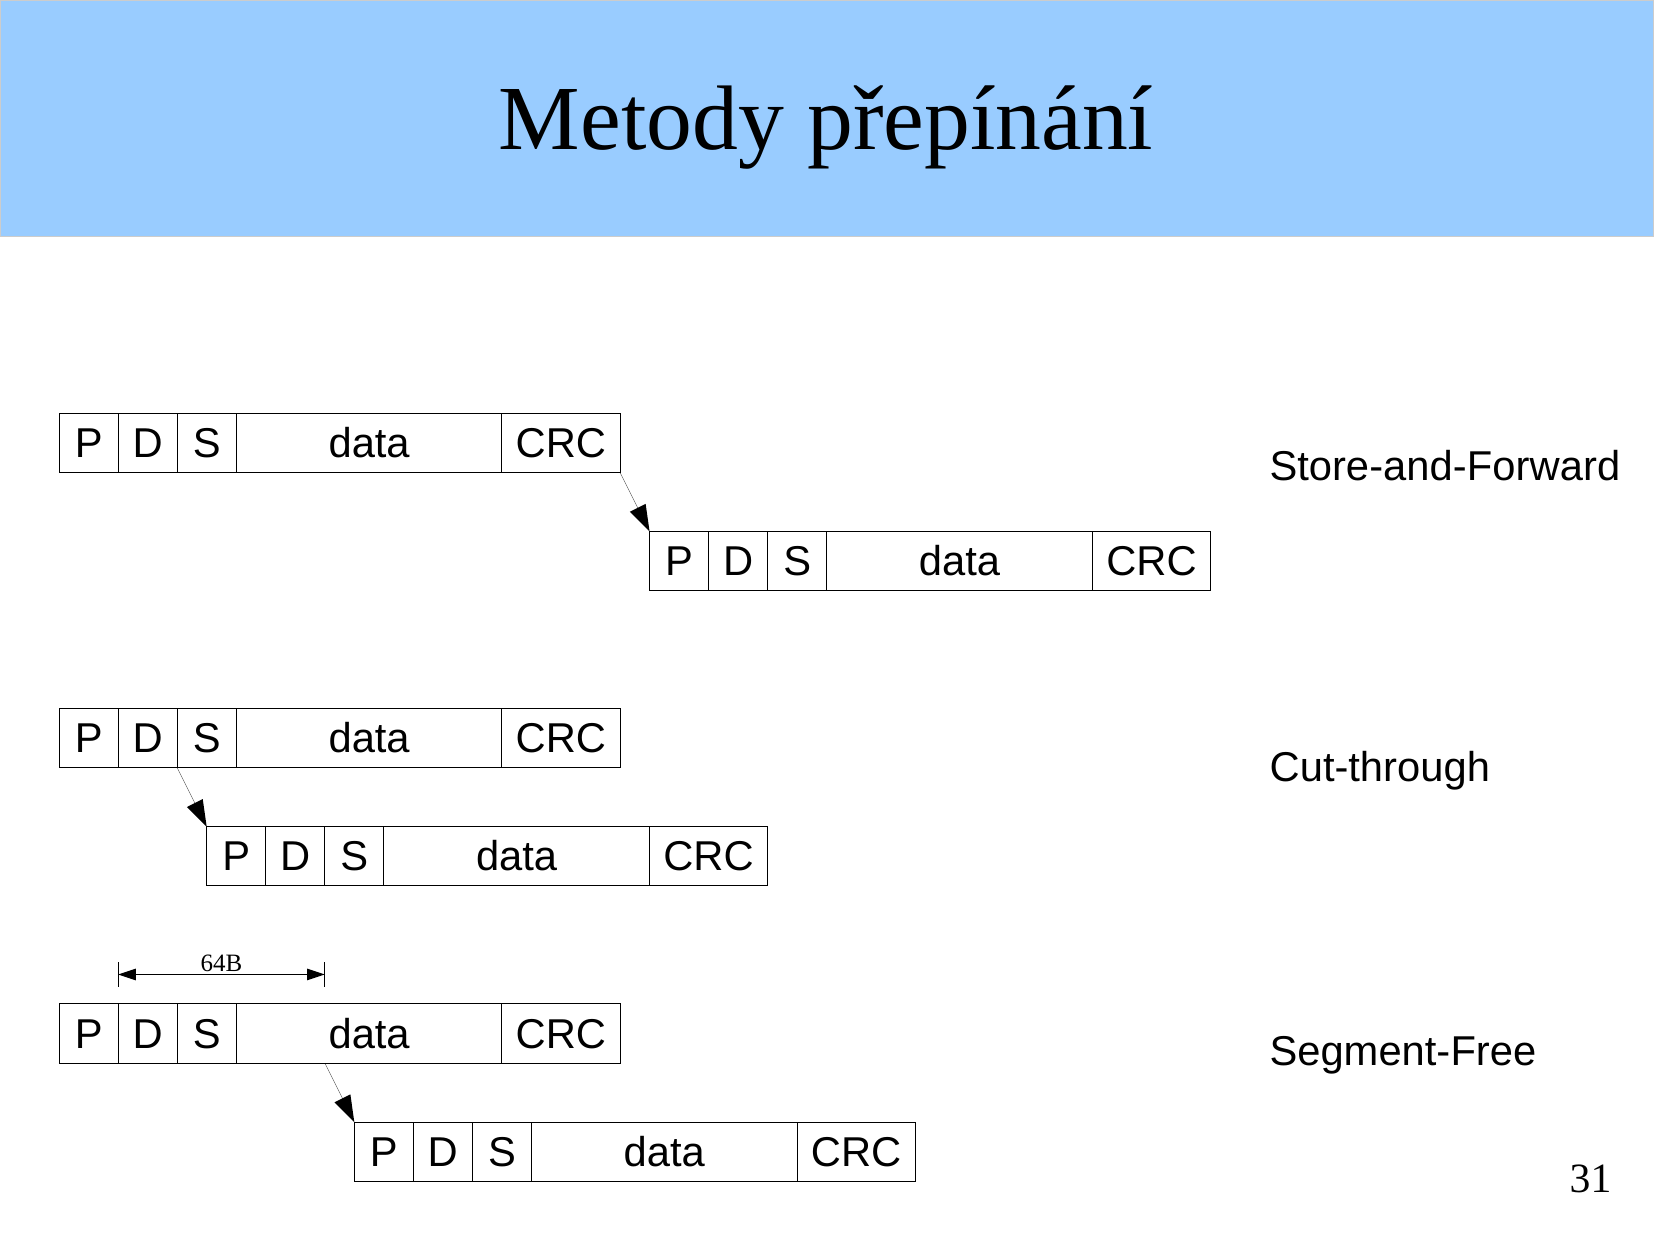

# Metody přepínání
P
D
S
data
CRC
Store-and-Forward
P
D
S
data
CRC
P
D
S
data
CRC
Cut-through
P
D
S
data
CRC
P
D
S
data
CRC
Segment-Free
P
D
S
data
CRC